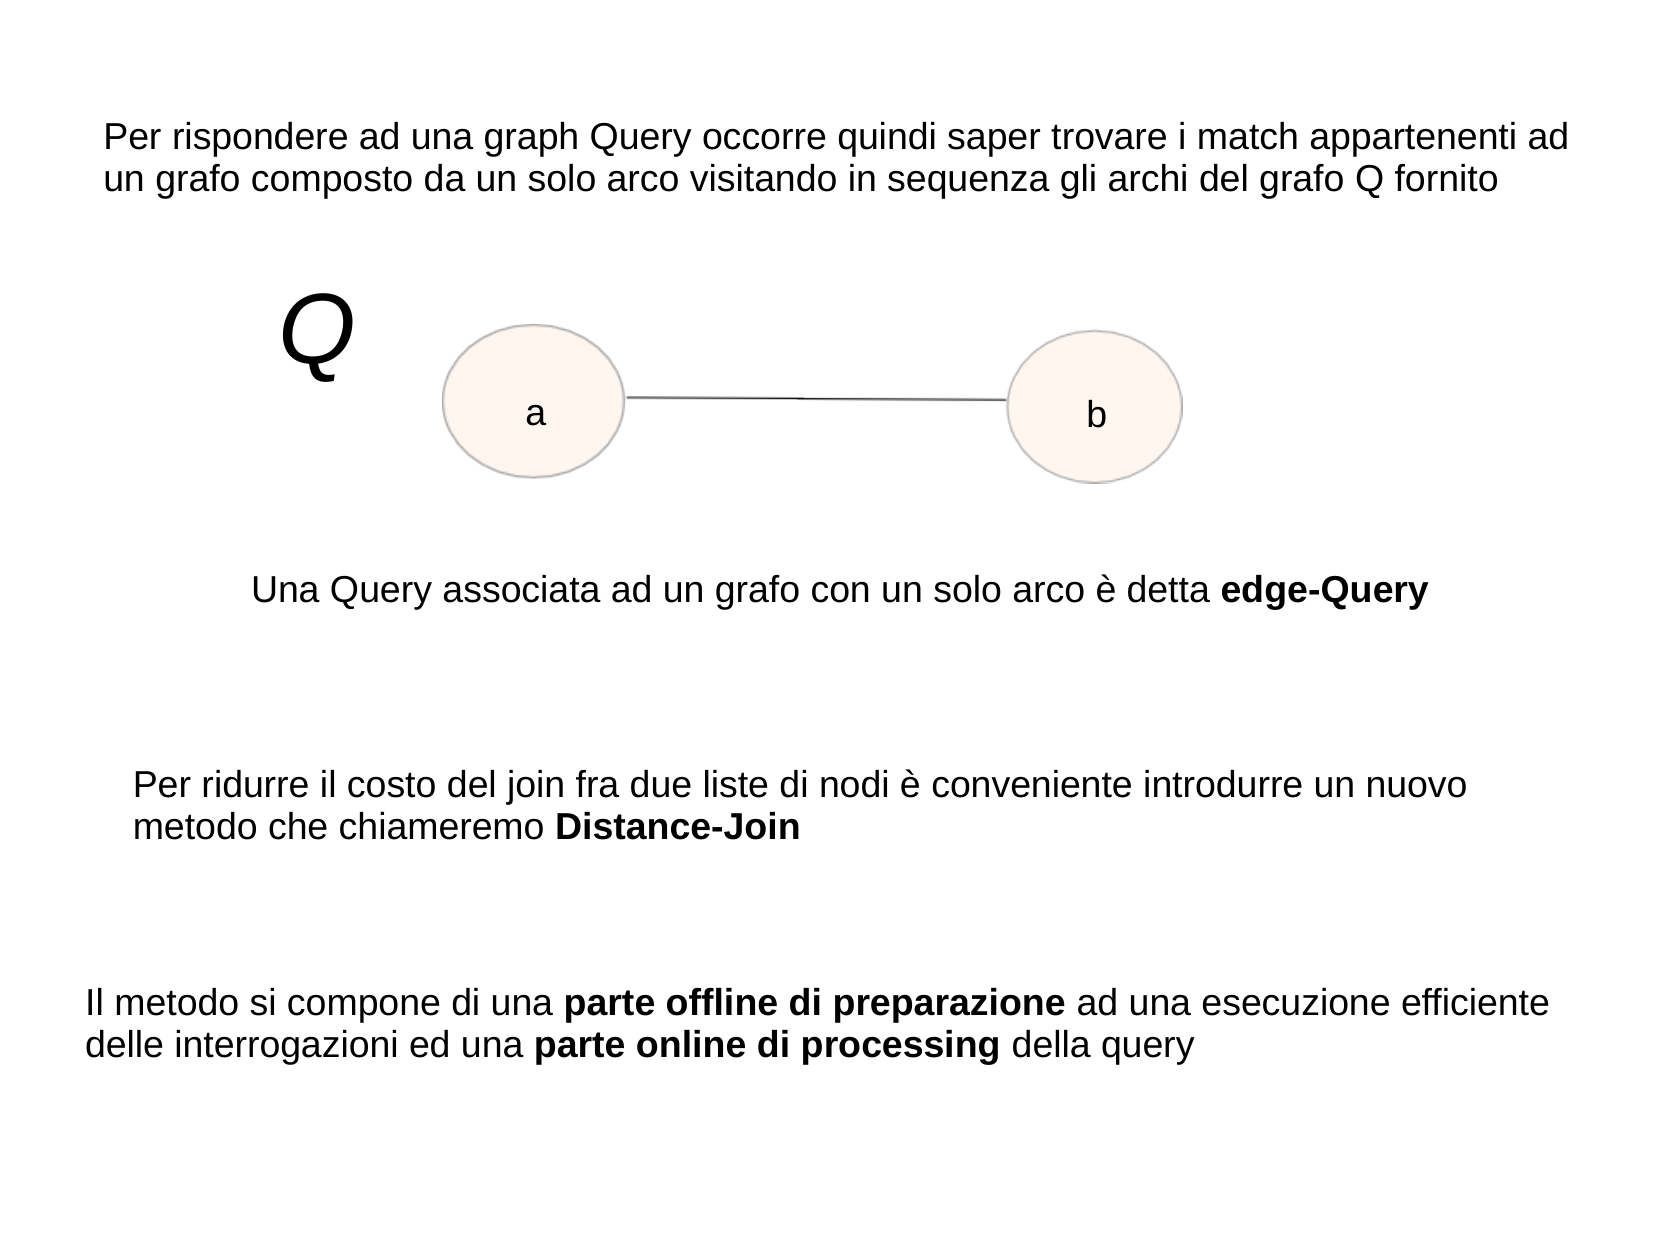

Per rispondere ad una graph Query occorre quindi saper trovare i match appartenenti ad
un grafo composto da un solo arco visitando in sequenza gli archi del grafo Q fornito
Q
a
b
Una Query associata ad un grafo con un solo arco è detta edge-Query
Per ridurre il costo del join fra due liste di nodi è conveniente introdurre un nuovo
metodo che chiameremo Distance-Join
Il metodo si compone di una parte offline di preparazione ad una esecuzione efficiente
delle interrogazioni ed una parte online di processing della query